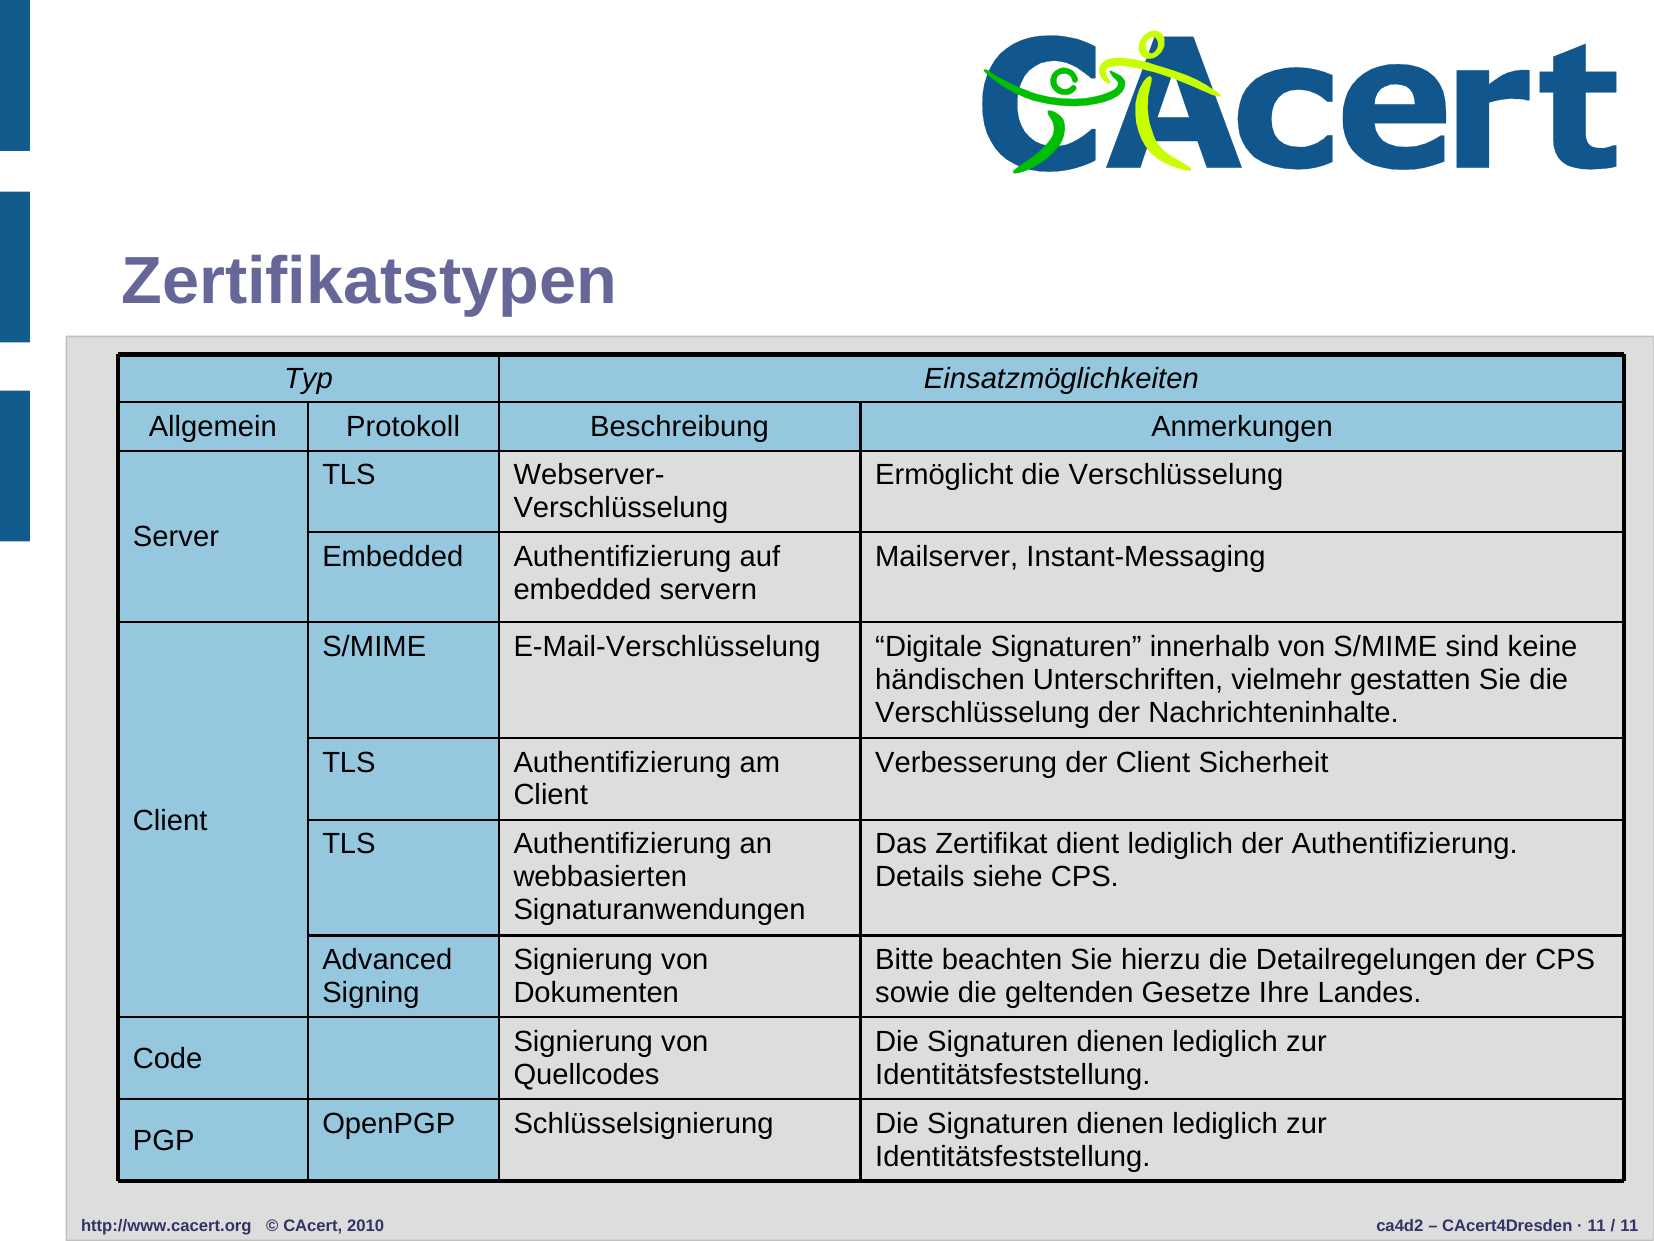

# Zertifikatstypen
Typ
Einsatzmöglichkeiten
Allgemein
Protokoll
Beschreibung
Anmerkungen
Server
TLS
Webserver- Verschlüsselung
Ermöglicht die Verschlüsselung
Embedded
Authentifizierung auf embedded servern
Mailserver, Instant-Messaging
Client
S/MIME
E-Mail-Verschlüsselung
“Digitale Signaturen” innerhalb von S/MIME sind keine händischen Unterschriften, vielmehr gestatten Sie die Verschlüsselung der Nachrichteninhalte.
TLS
Authentifizierung am Client
Verbesserung der Client Sicherheit
TLS
Authentifizierung an webbasierten Signaturanwendungen
Das Zertifikat dient lediglich der Authentifizierung. Details siehe CPS.
Advanced
Signing
Signierung von Dokumenten
Bitte beachten Sie hierzu die Detailregelungen der CPS sowie die geltenden Gesetze Ihre Landes.
Code
Signierung von Quellcodes
Die Signaturen dienen lediglich zur Identitätsfeststellung.
PGP
OpenPGP
Schlüsselsignierung
Die Signaturen dienen lediglich zur Identitätsfeststellung.